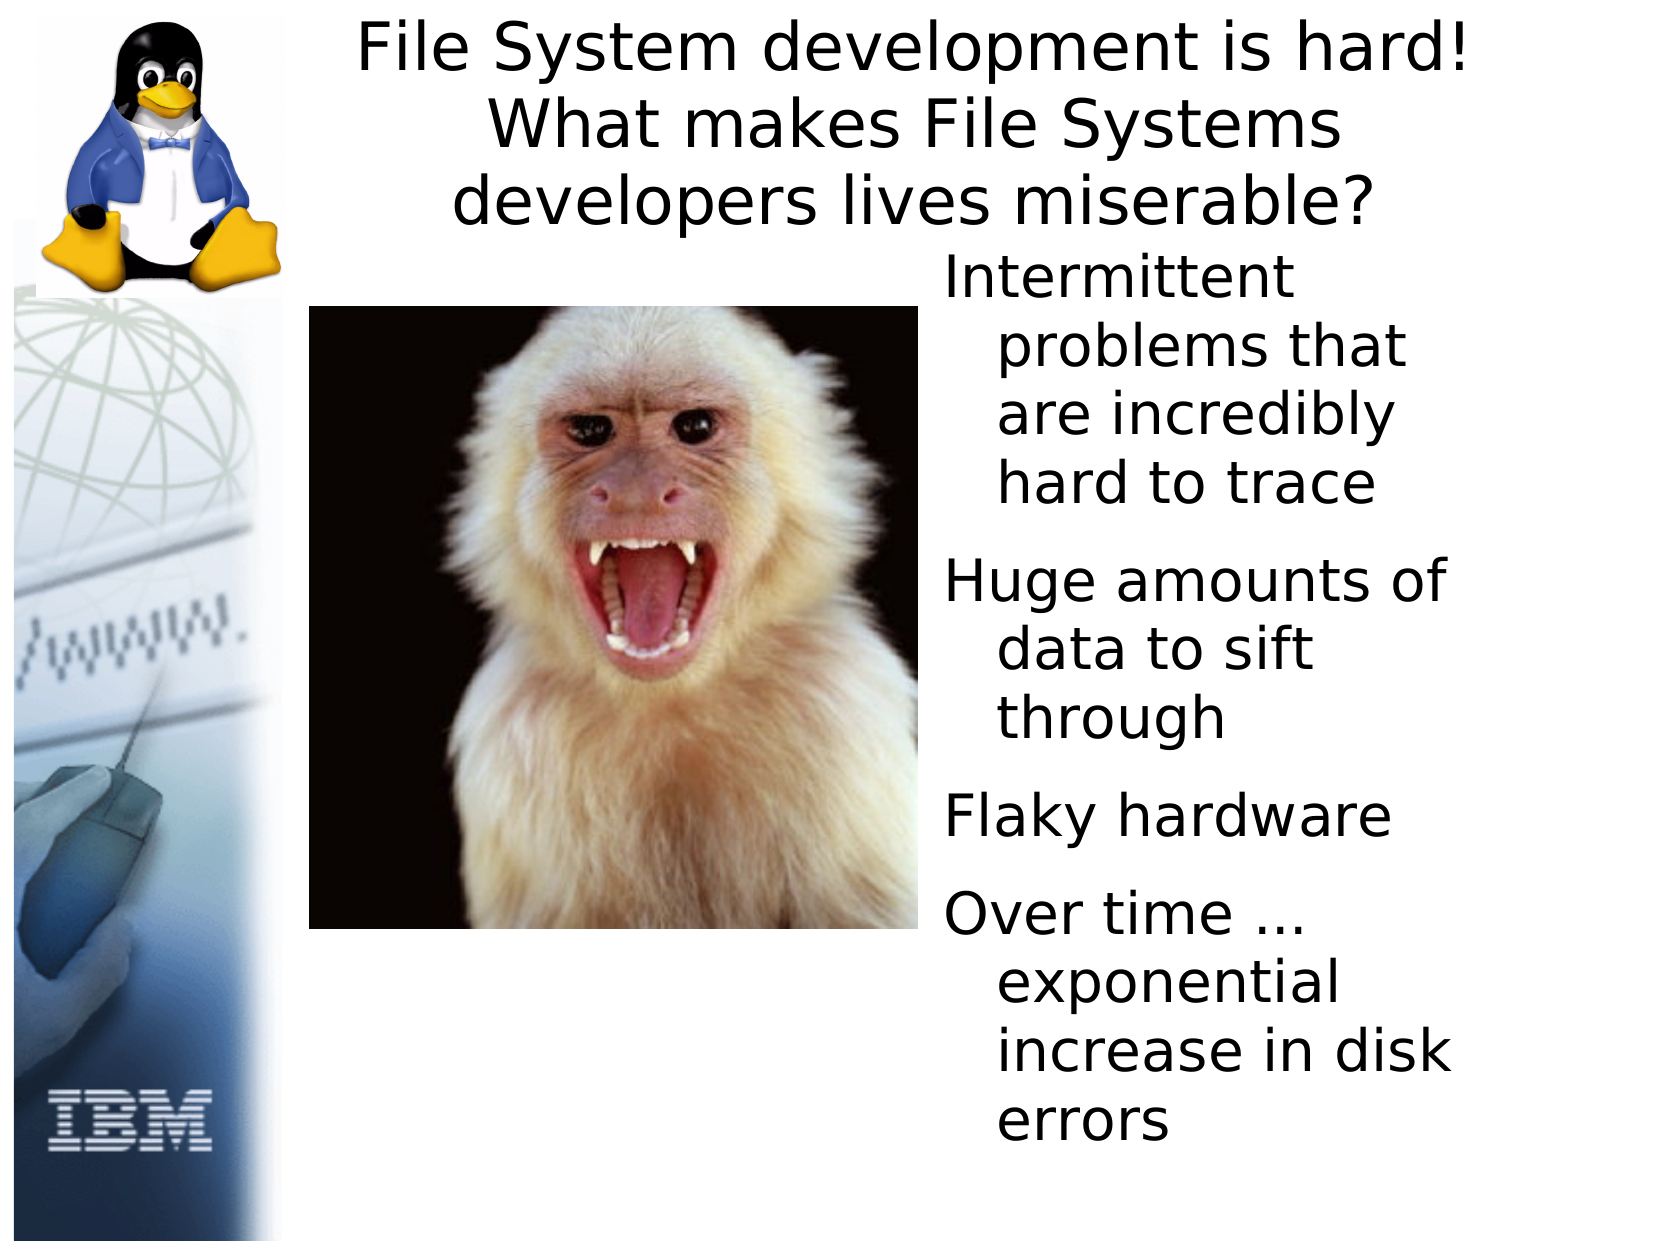

# File System development is hard! What makes File Systems developers lives miserable?
Intermittent problems that are incredibly hard to trace
Huge amounts of data to sift through
Flaky hardware
Over time ... exponential increase in disk errors